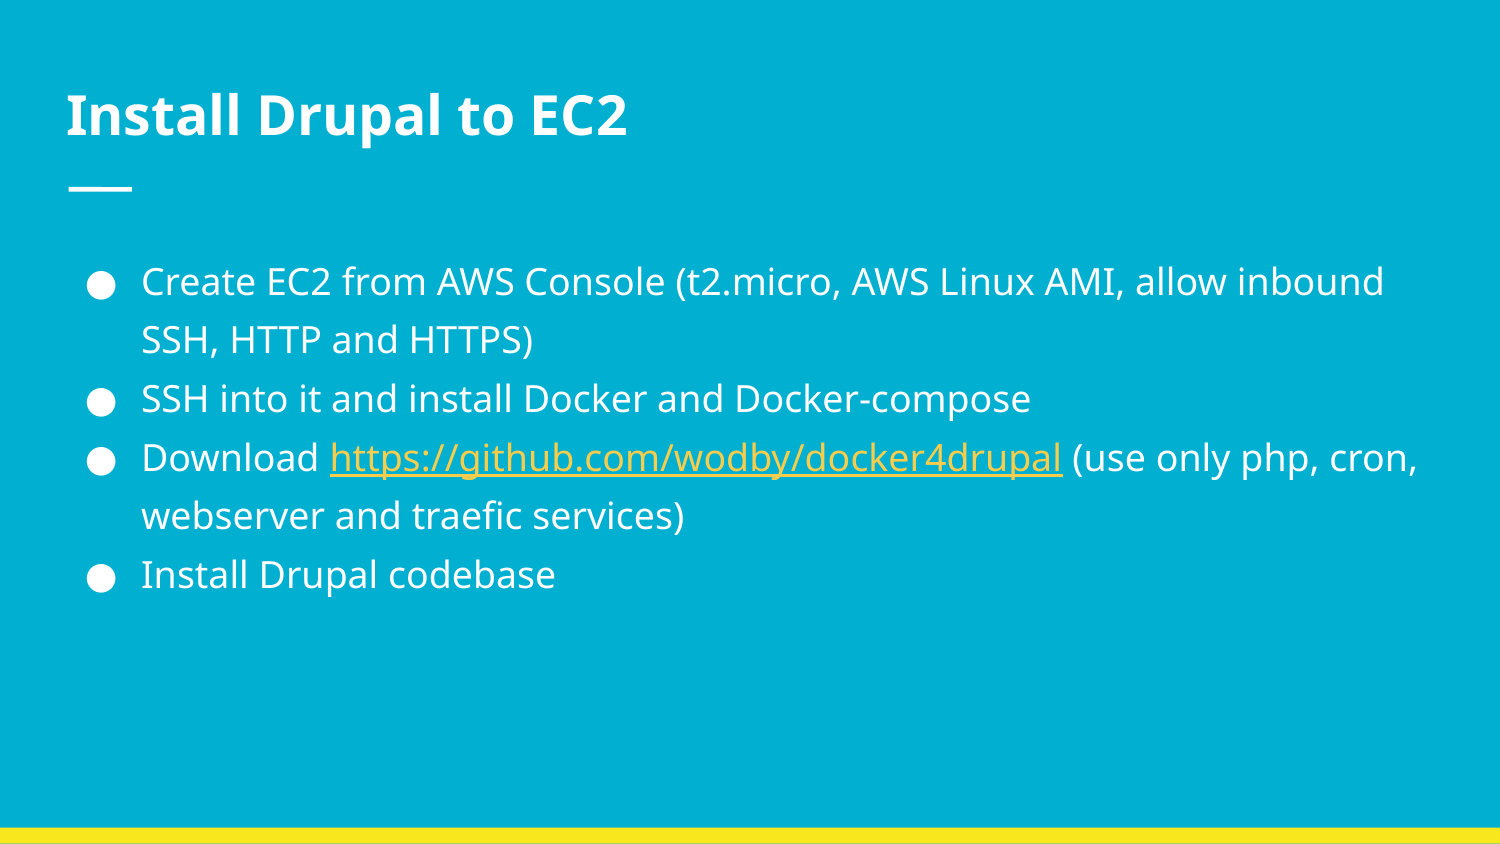

# Install Drupal to EC2
Create EC2 from AWS Console (t2.micro, AWS Linux AMI, allow inbound SSH, HTTP and HTTPS)
SSH into it and install Docker and Docker-compose
Download https://github.com/wodby/docker4drupal (use only php, cron, webserver and traefic services)
Install Drupal codebase